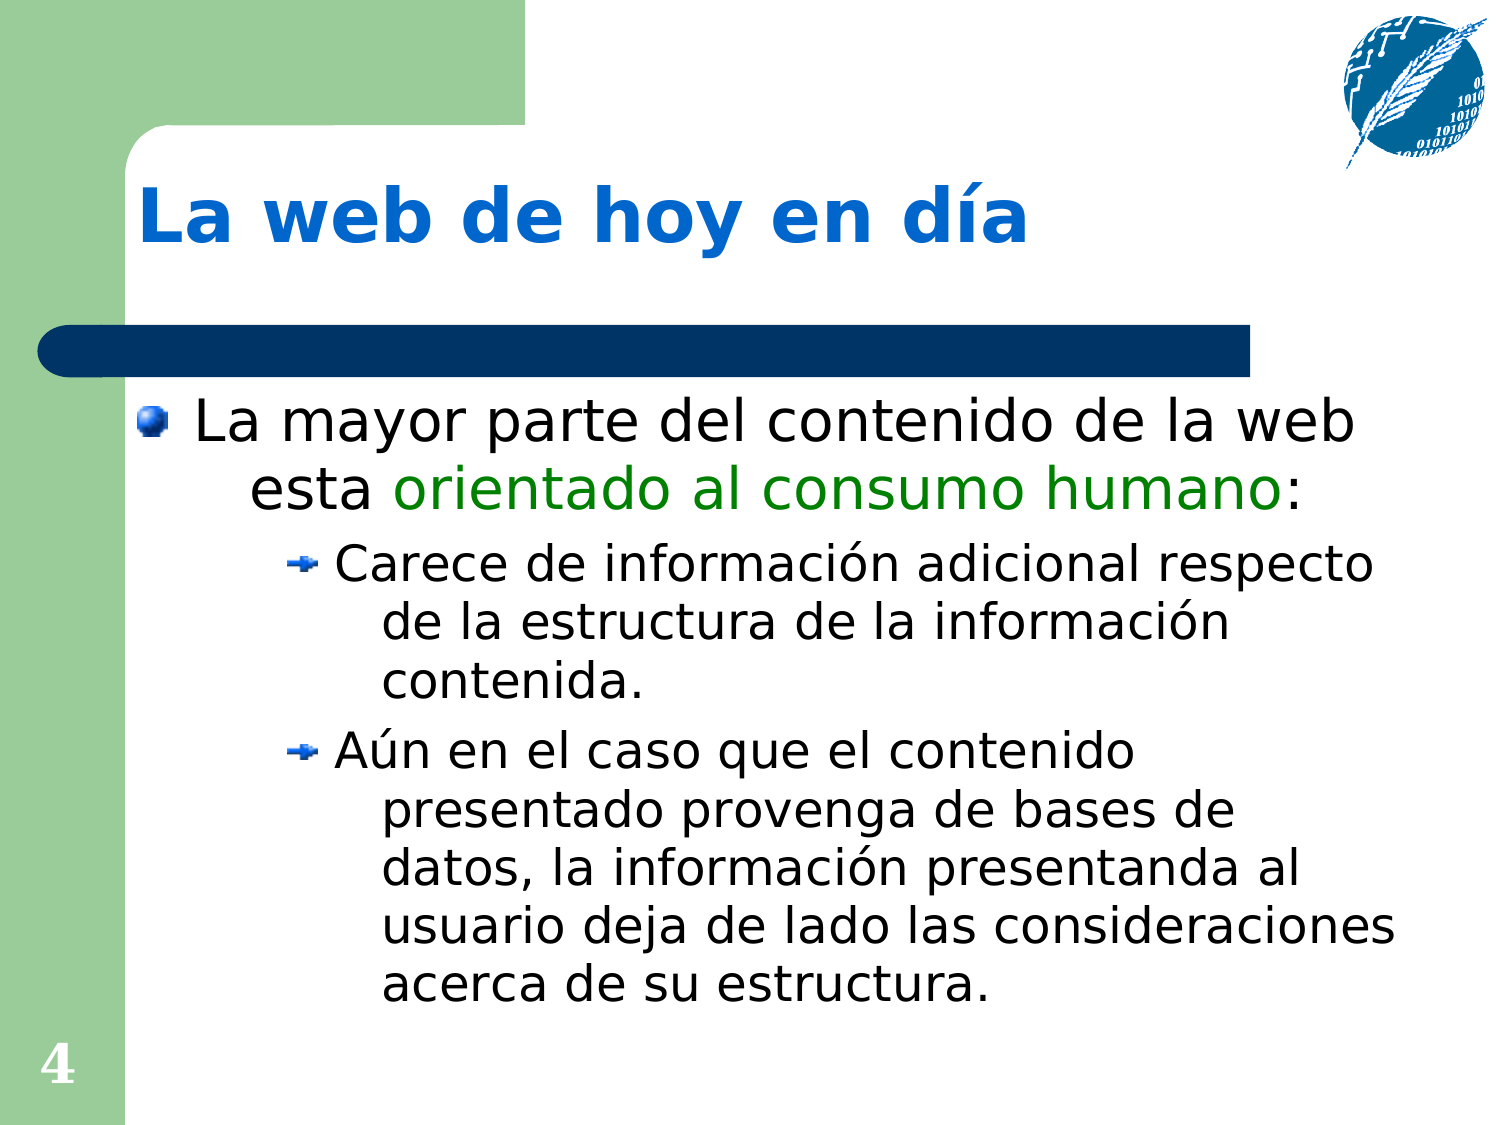

# La web de hoy en día
La mayor parte del contenido de la web esta orientado al consumo humano:
Carece de información adicional respecto de la estructura de la información contenida.
Aún en el caso que el contenido presentado provenga de bases de datos, la información presentanda al usuario deja de lado las consideraciones acerca de su estructura.
4